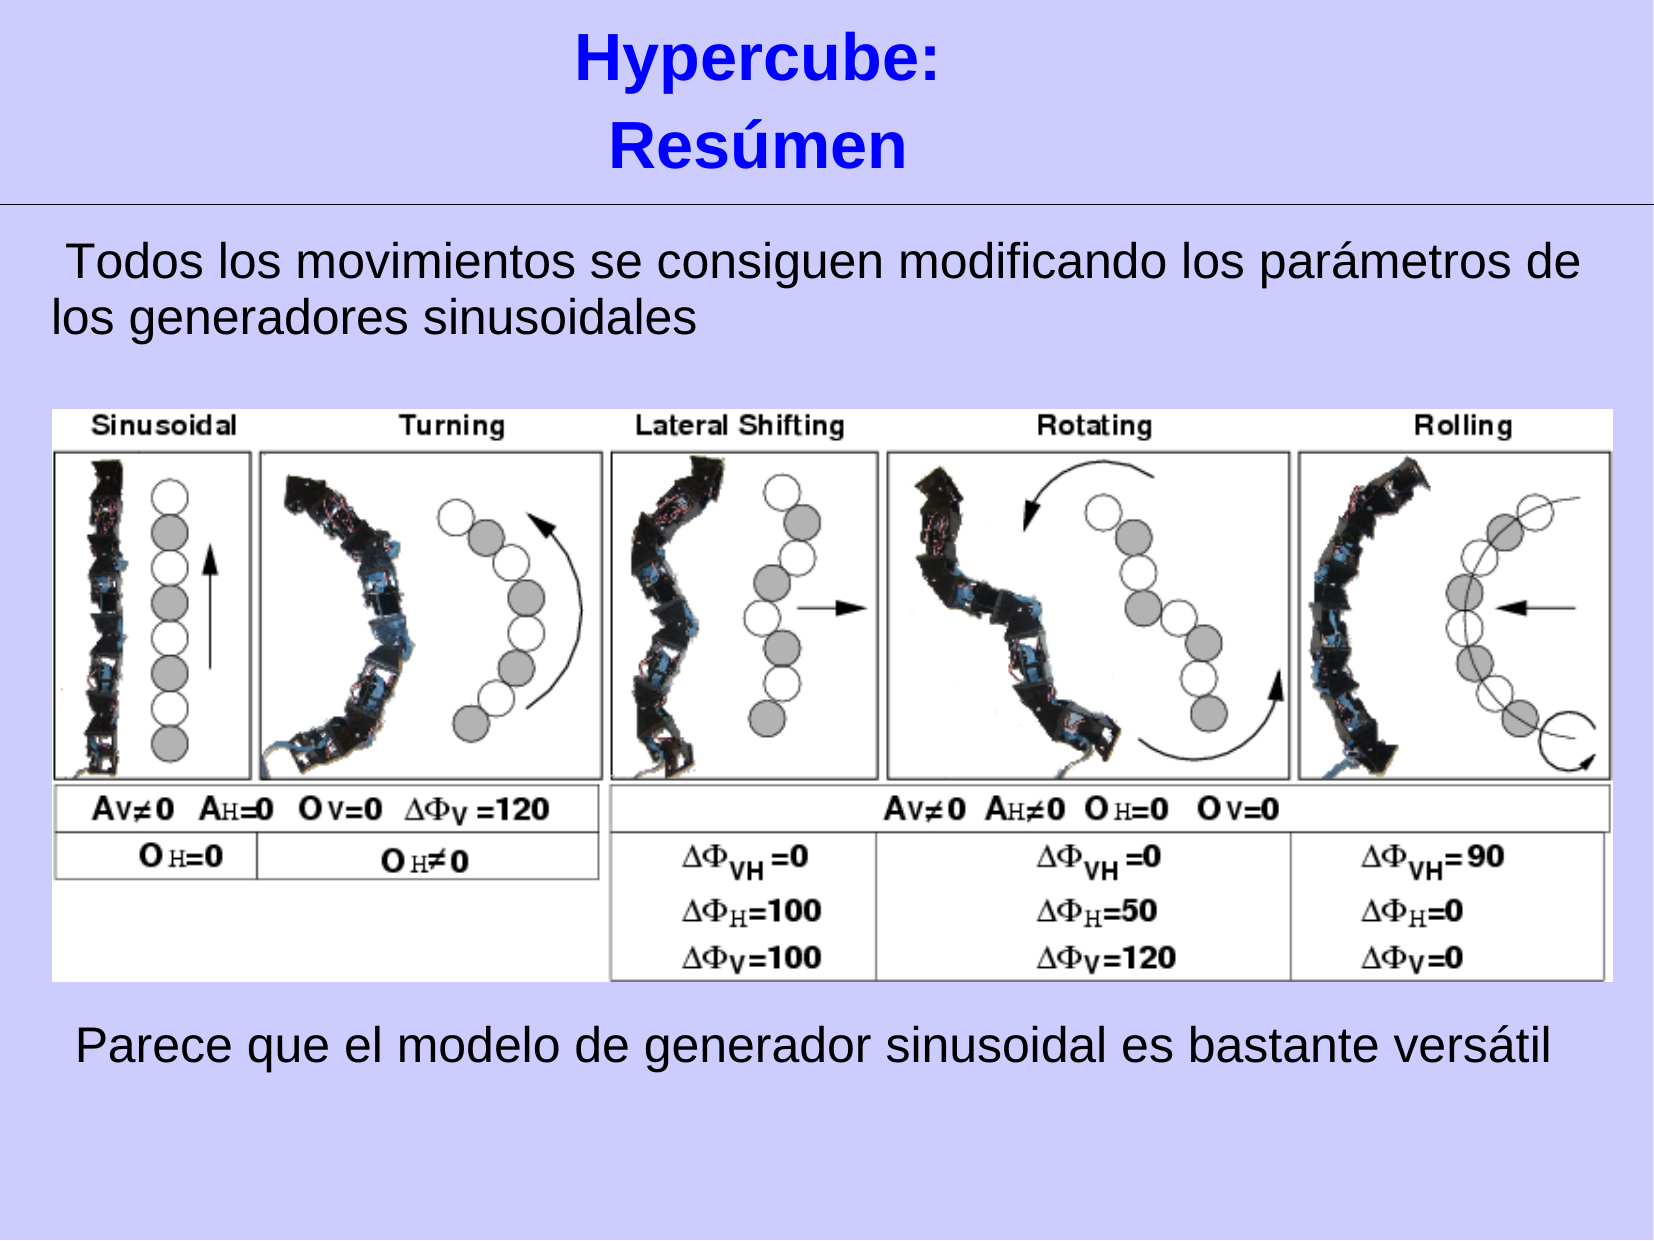

# Hypercube: Resúmen
 Todos los movimientos se consiguen modificando los parámetros de los generadores sinusoidales
 Parece que el modelo de generador sinusoidal es bastante versátil